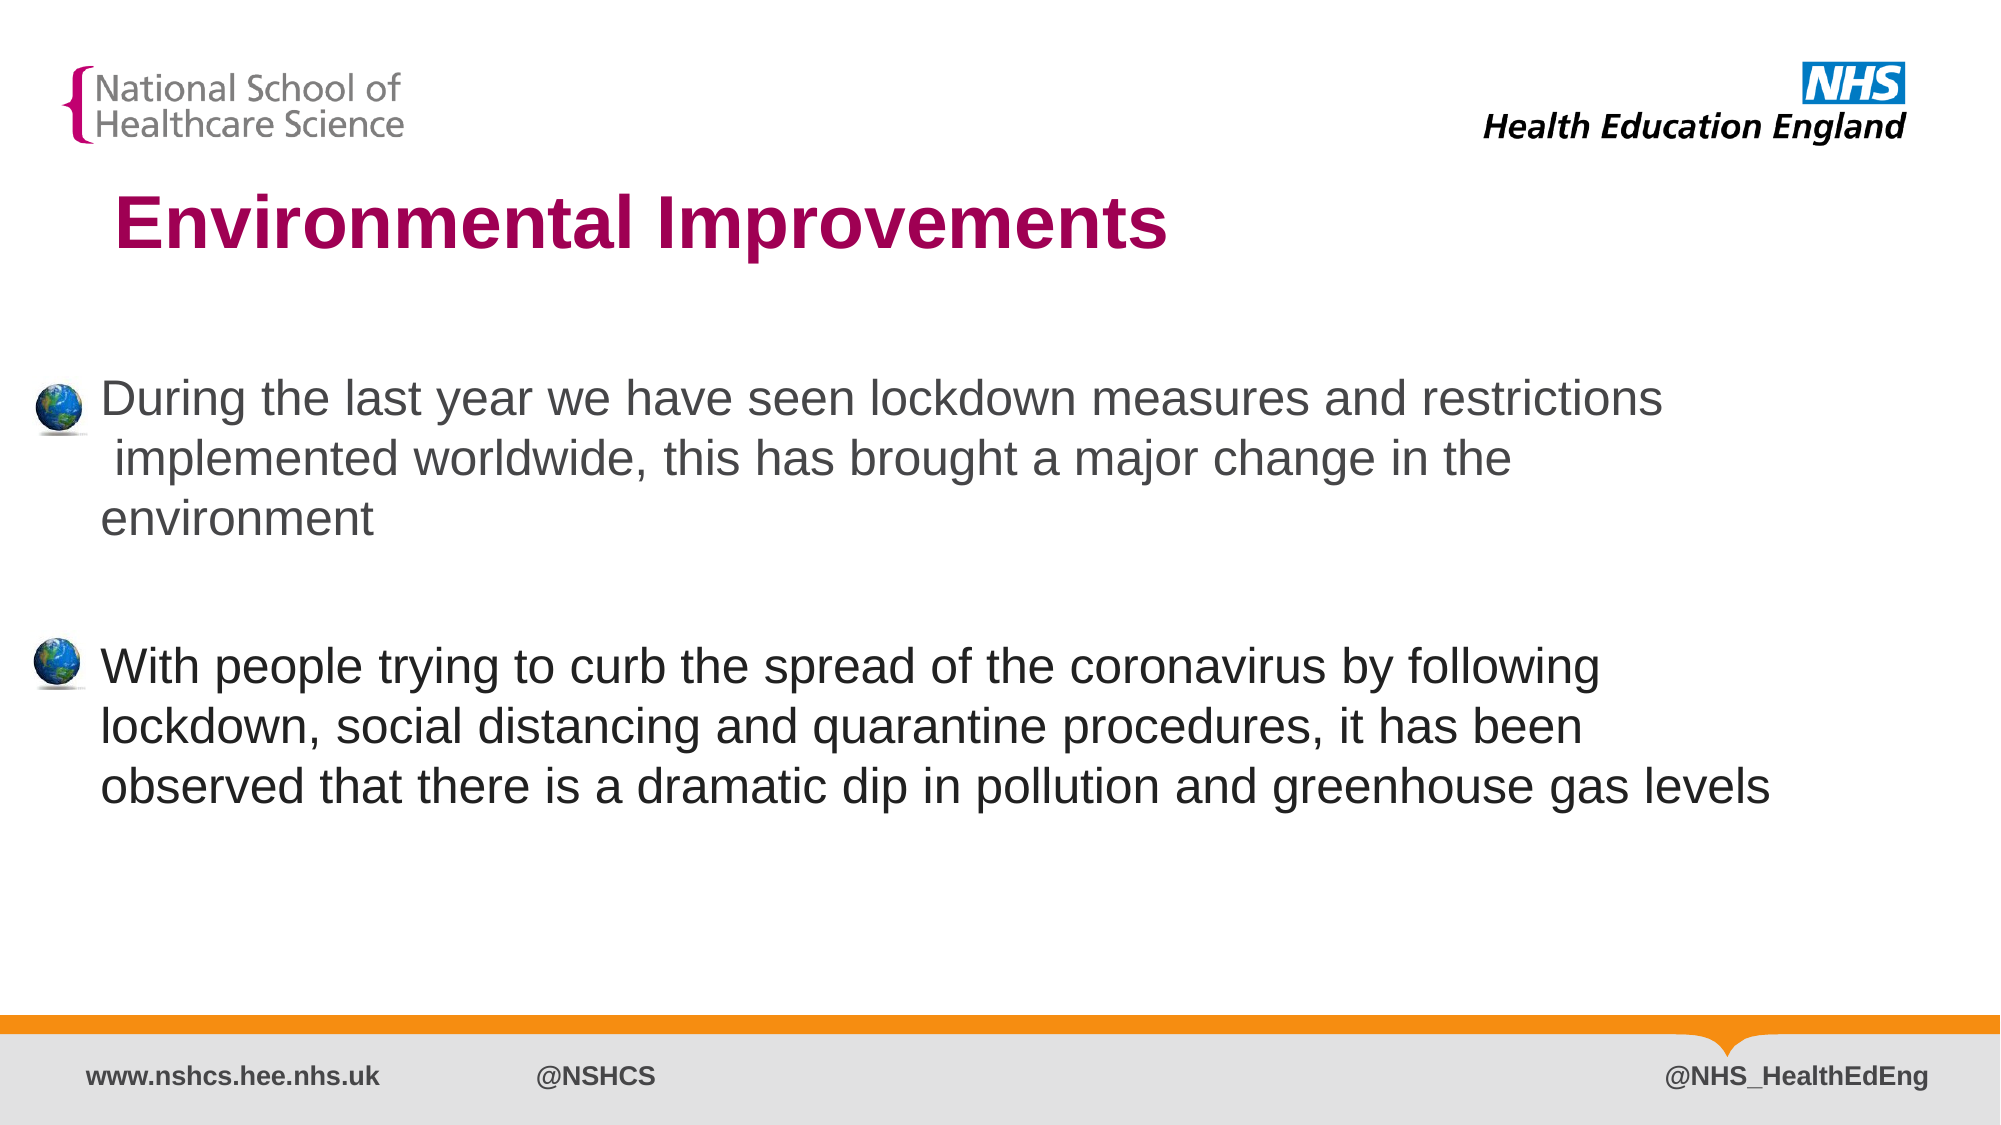

# Environmental Improvements
During the last year we have seen lockdown measures and restrictions implemented worldwide, this has brought a major change in the environment
With people trying to curb the spread of the coronavirus by following lockdown, social distancing and quarantine procedures, it has been observed that there is a dramatic dip in pollution and greenhouse gas levels
www.nshcs.hee.nhs.uk
@NSHCS
@NHS_HealthEdEng